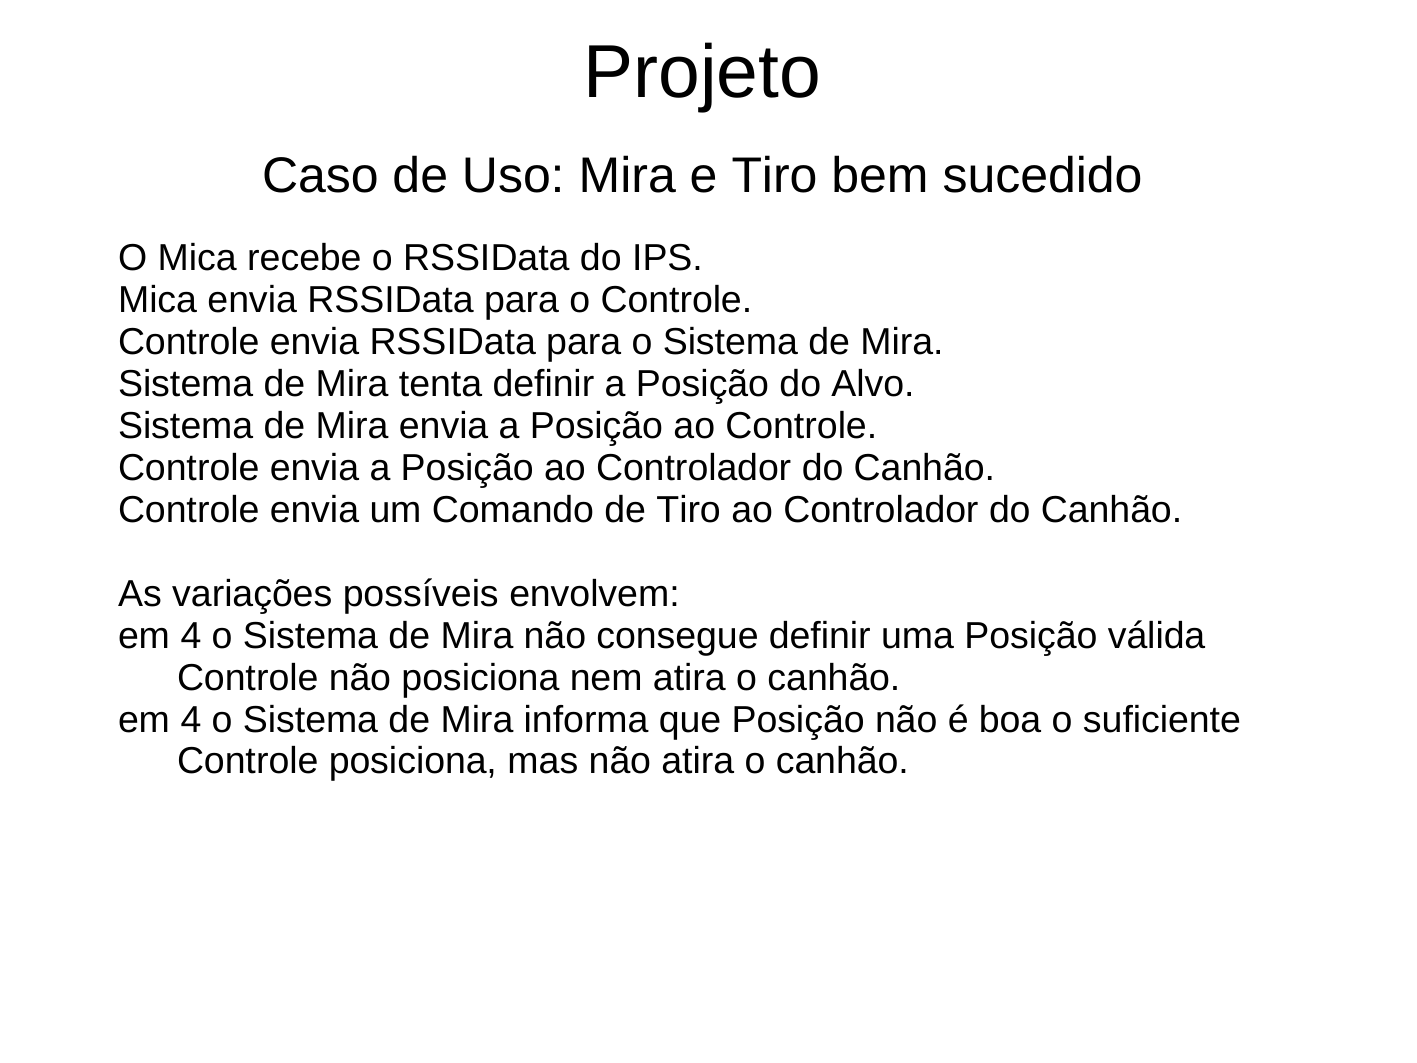

Projeto
Caso de Uso: Mira e Tiro bem sucedido
O Mica recebe o RSSIData do IPS.
Mica envia RSSIData para o Controle.
Controle envia RSSIData para o Sistema de Mira.
Sistema de Mira tenta definir a Posição do Alvo.
Sistema de Mira envia a Posição ao Controle.
Controle envia a Posição ao Controlador do Canhão.
Controle envia um Comando de Tiro ao Controlador do Canhão.
As variações possíveis envolvem:
em 4 o Sistema de Mira não consegue definir uma Posição válida
Controle não posiciona nem atira o canhão.
em 4 o Sistema de Mira informa que Posição não é boa o suficiente
Controle posiciona, mas não atira o canhão.